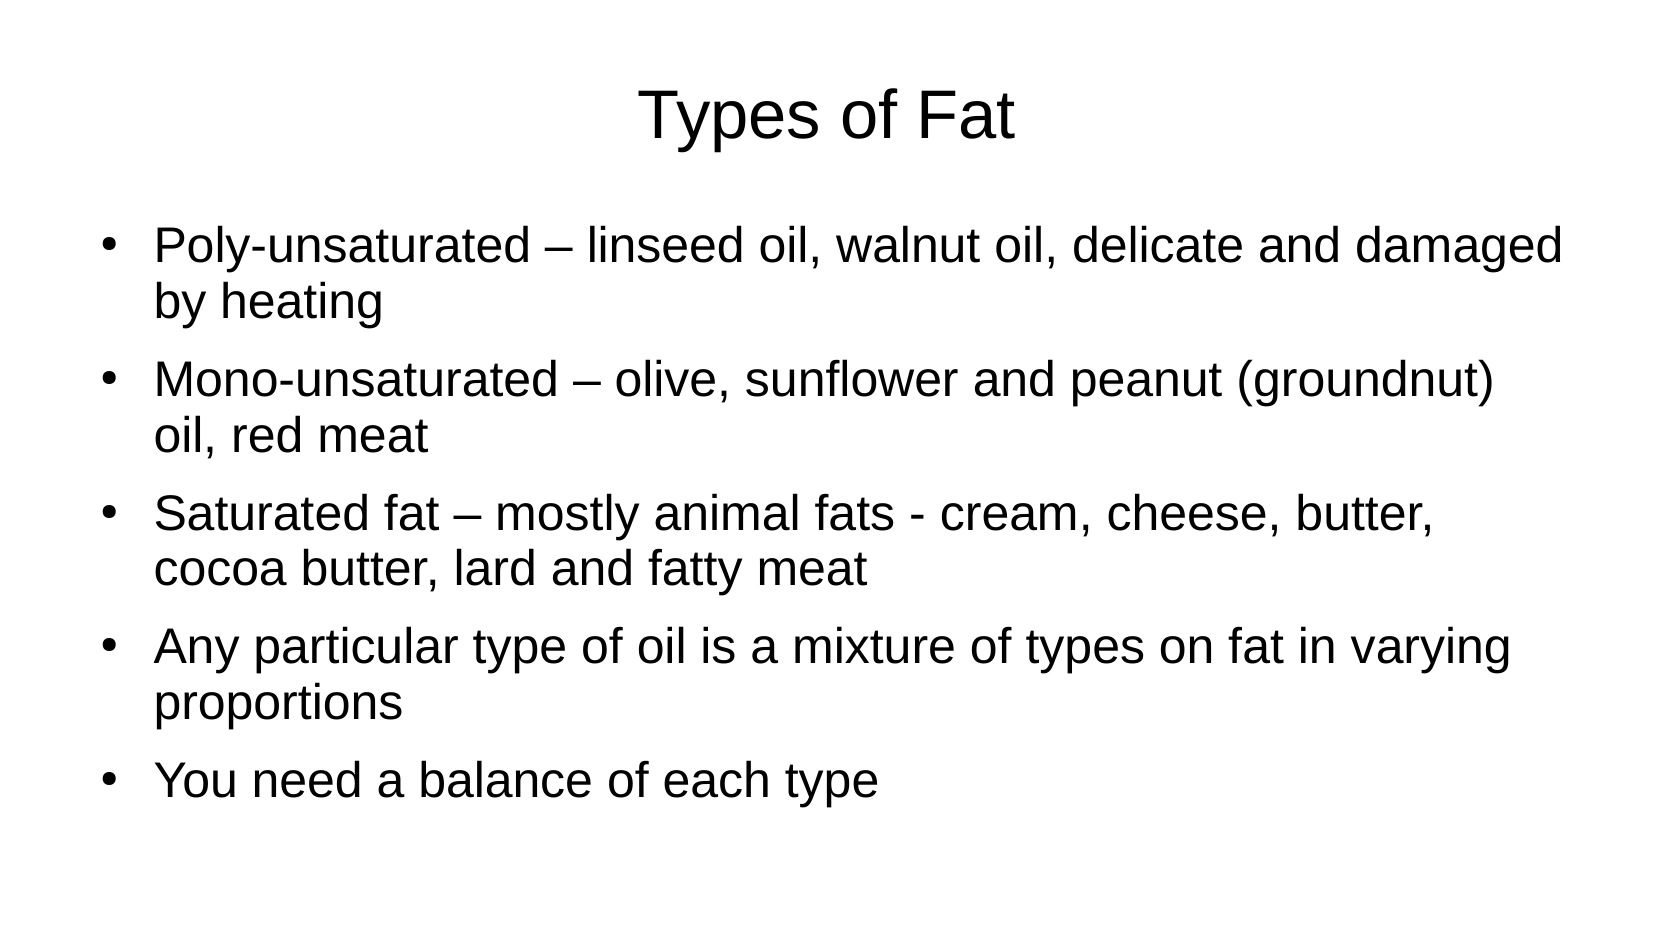

# Types of Fat
Poly-unsaturated – linseed oil, walnut oil, delicate and damaged by heating
Mono-unsaturated – olive, sunflower and peanut (groundnut) oil, red meat
Saturated fat – mostly animal fats - cream, cheese, butter, cocoa butter, lard and fatty meat
Any particular type of oil is a mixture of types on fat in varying proportions
You need a balance of each type